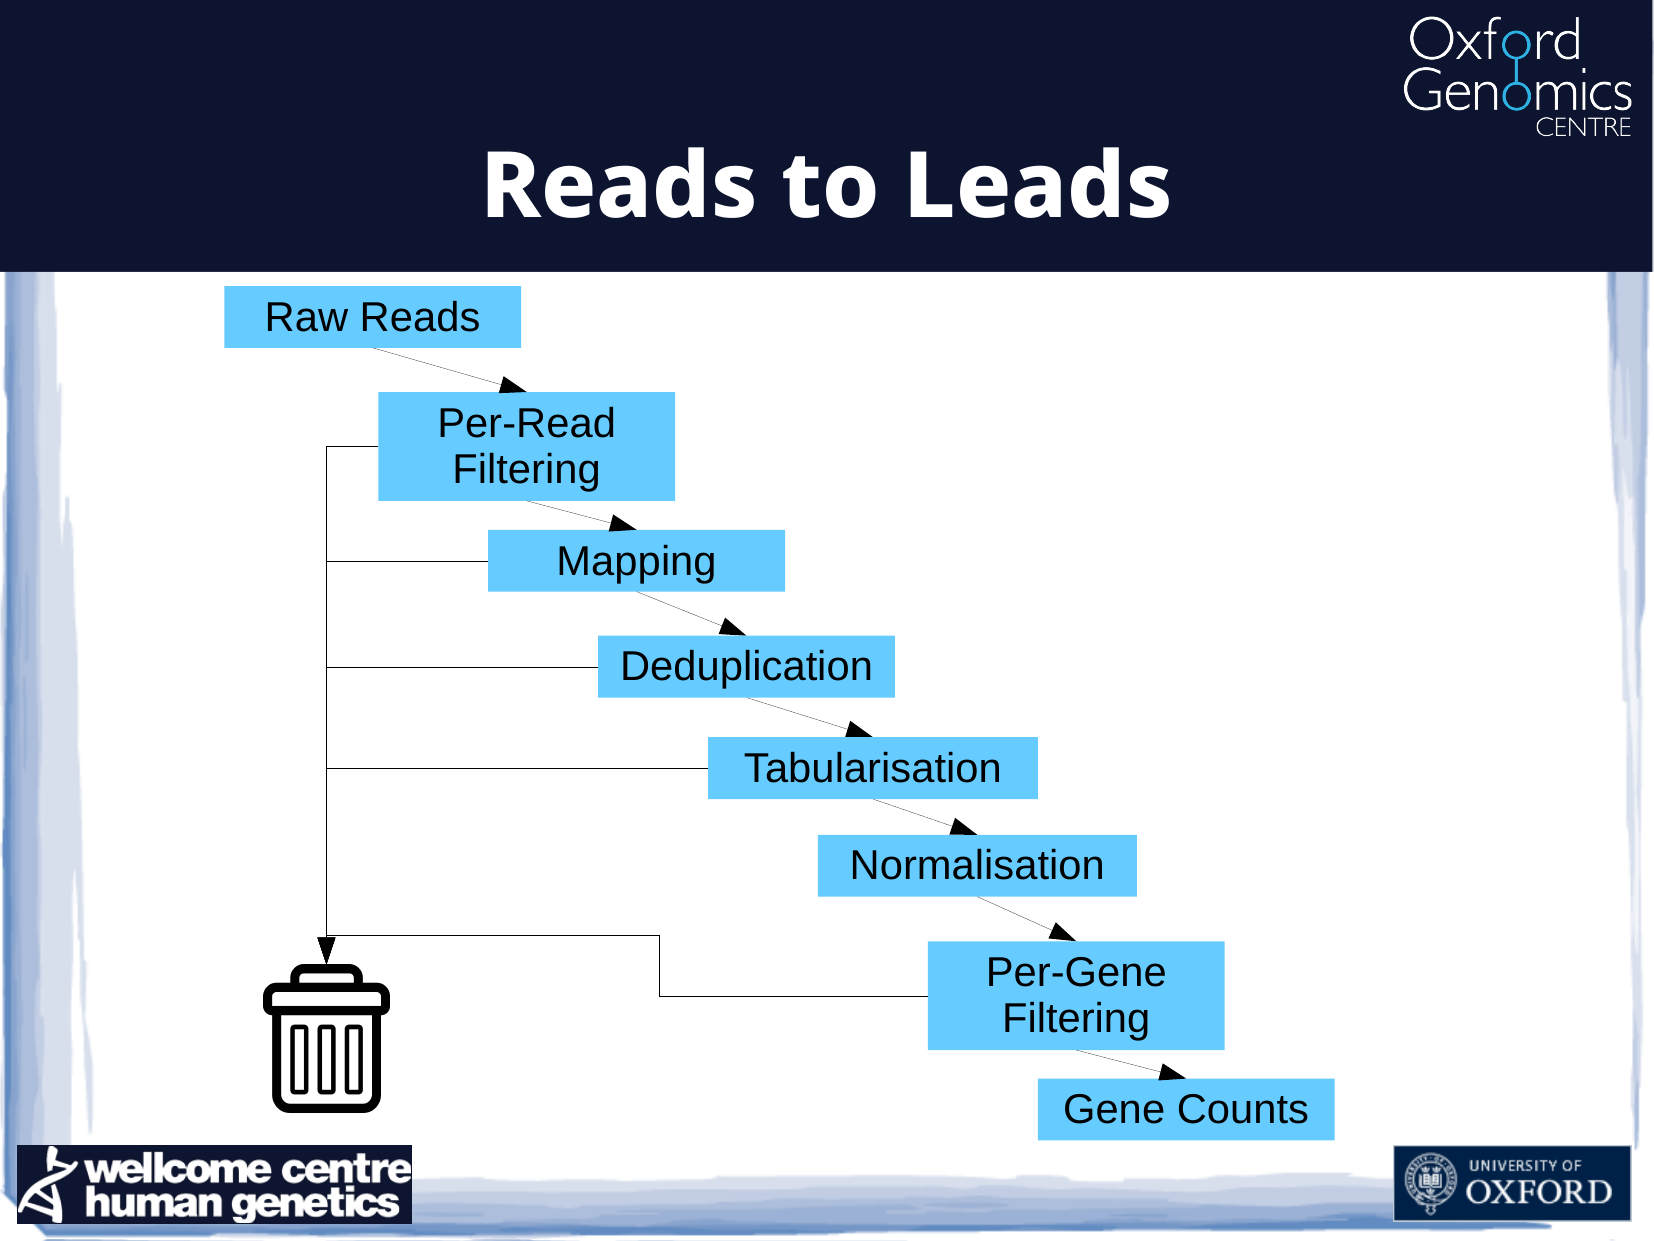

# Reads to Leads
Raw Reads
Per-Read Filtering
Mapping
Deduplication
Tabularisation
Normalisation
Per-Gene Filtering
Gene Counts